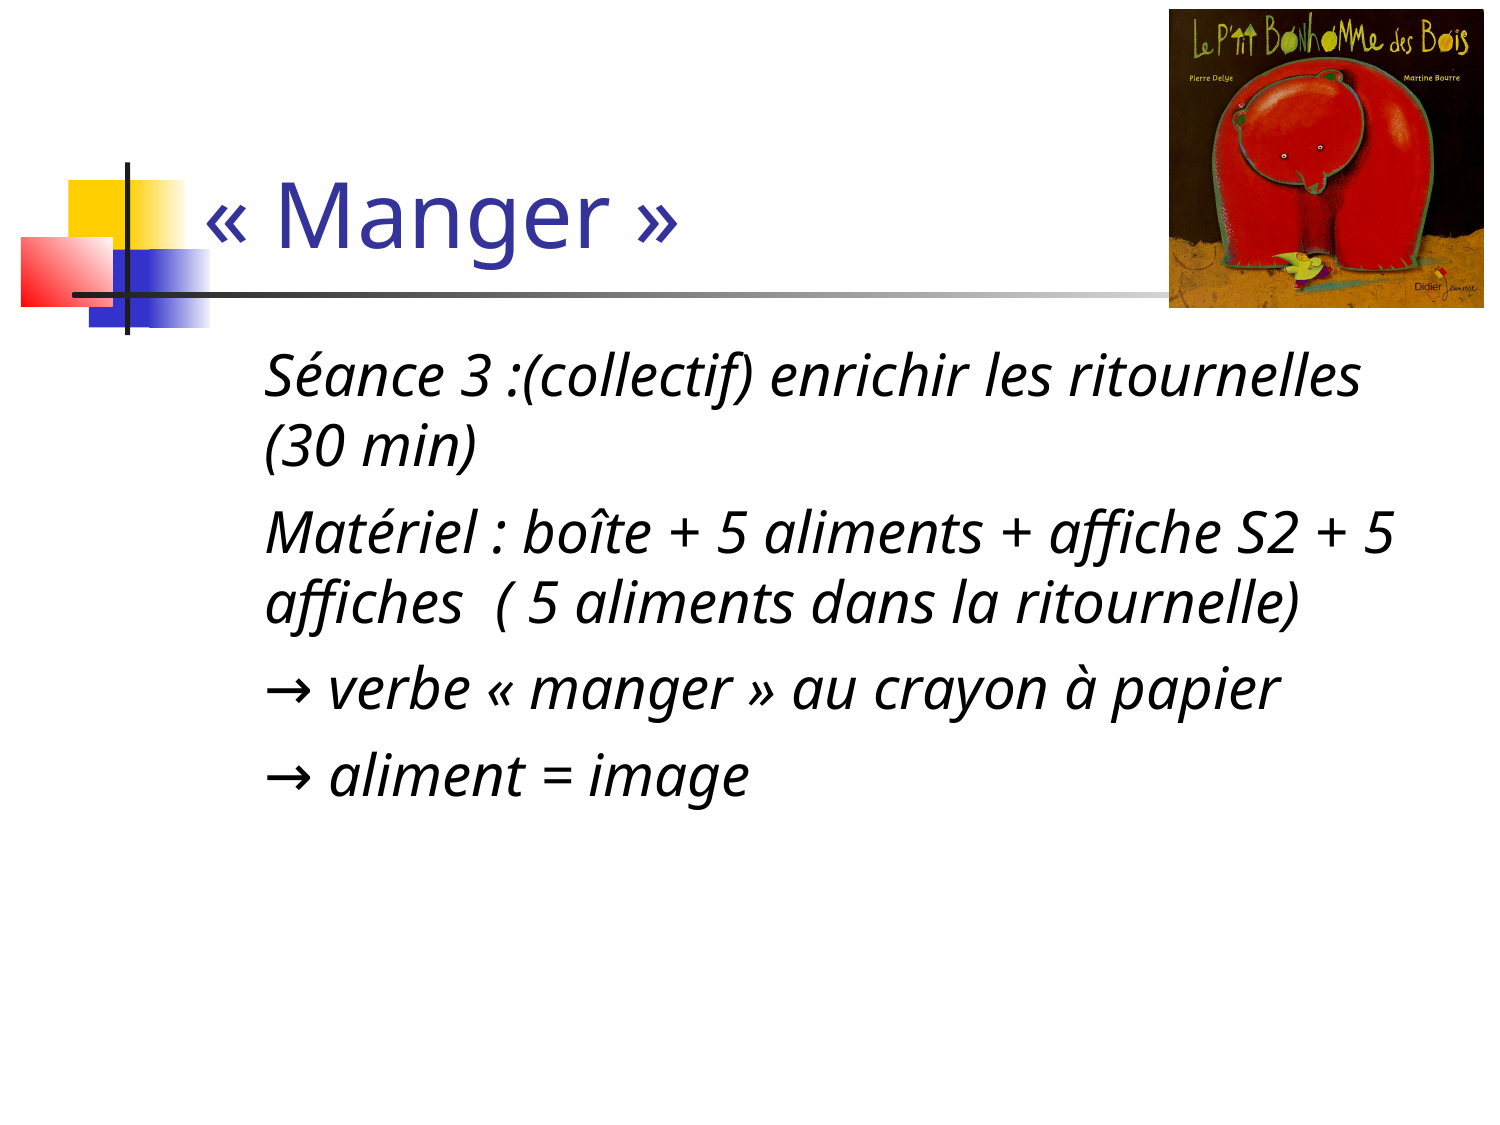

# « Manger »
Séance 3 :(collectif) enrichir les ritournelles (30 min)
Matériel : boîte + 5 aliments + affiche S2 + 5 affiches ( 5 aliments dans la ritournelle)
→ verbe « manger » au crayon à papier
→ aliment = image